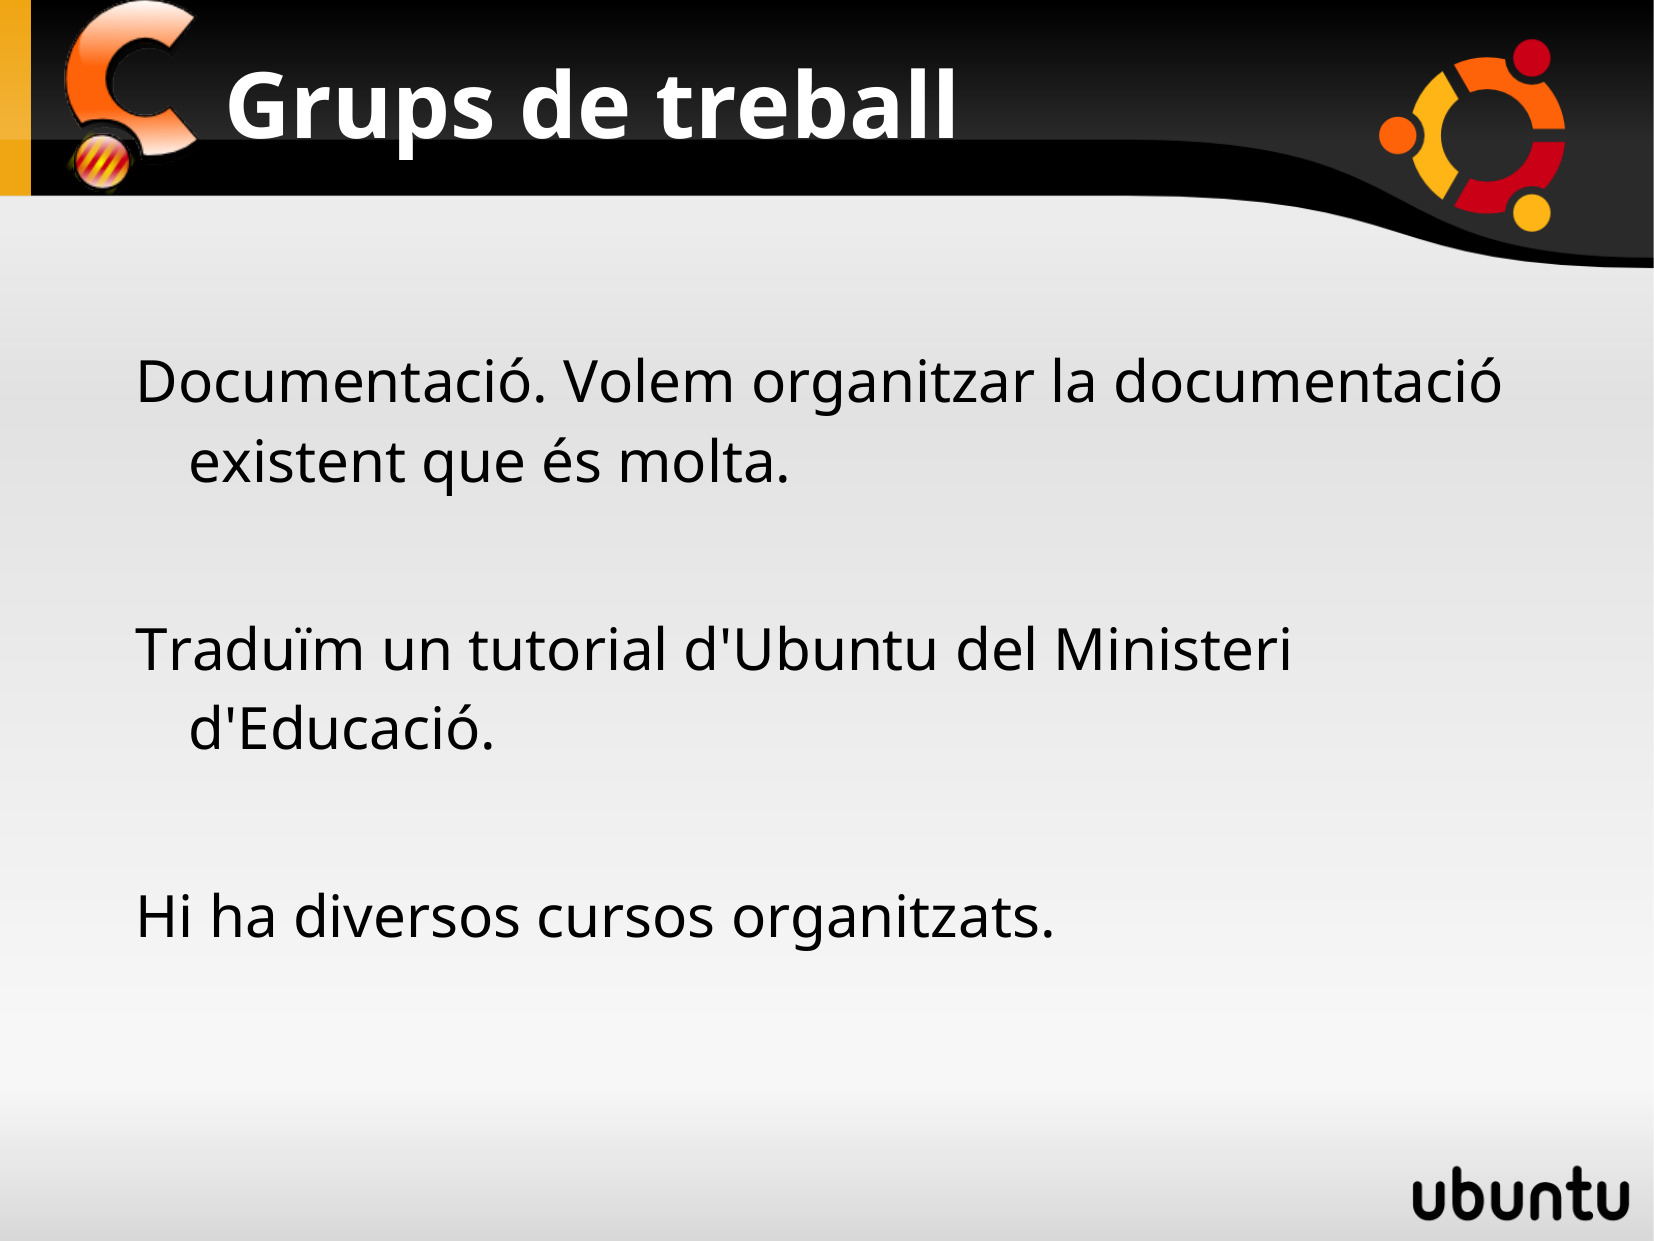

# Grups de treball
Documentació. Volem organitzar la documentació existent que és molta.
Traduïm un tutorial d'Ubuntu del Ministeri d'Educació.
Hi ha diversos cursos organitzats.